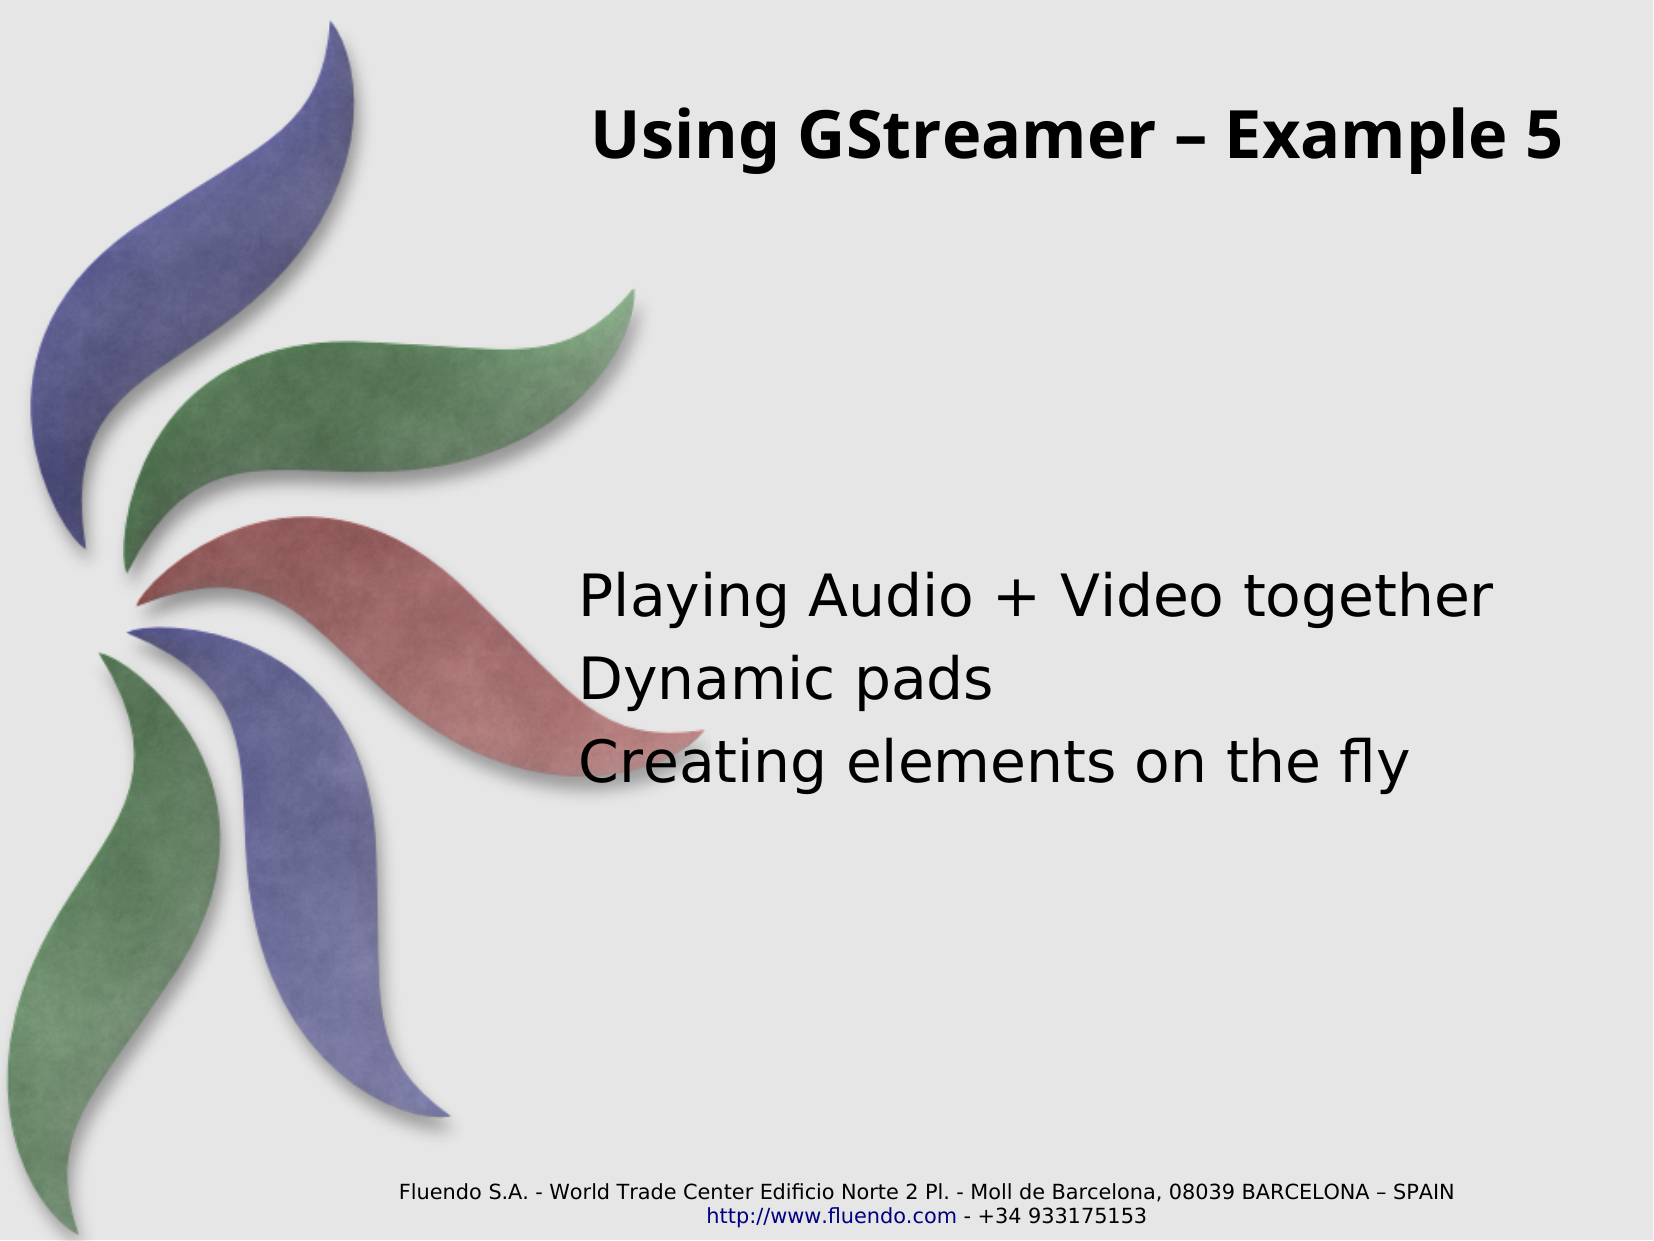

# Using GStreamer – Example 5
Playing Audio + Video together
Dynamic pads
Creating elements on the fly